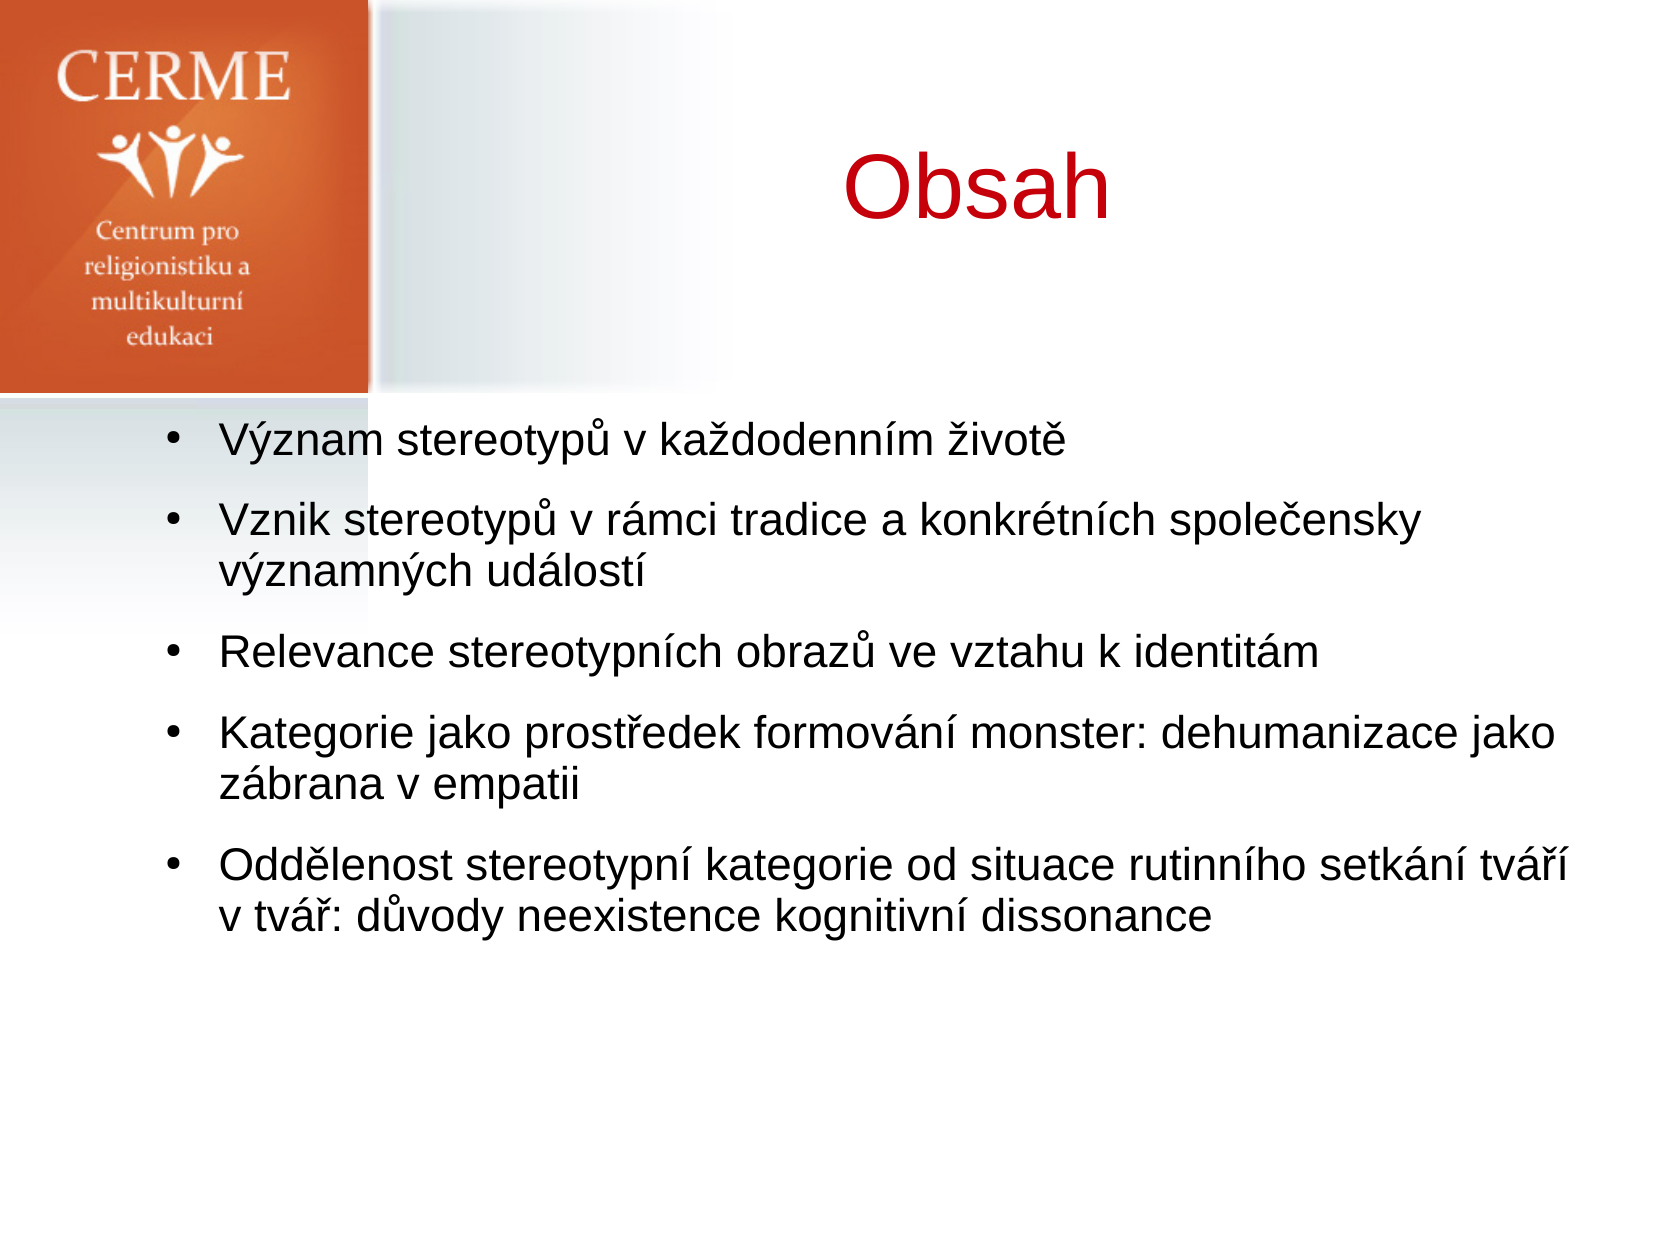

# Obsah
Význam stereotypů v každodenním životě
Vznik stereotypů v rámci tradice a konkrétních společensky významných událostí
Relevance stereotypních obrazů ve vztahu k identitám
Kategorie jako prostředek formování monster: dehumanizace jako zábrana v empatii
Oddělenost stereotypní kategorie od situace rutinního setkání tváří v tvář: důvody neexistence kognitivní dissonance